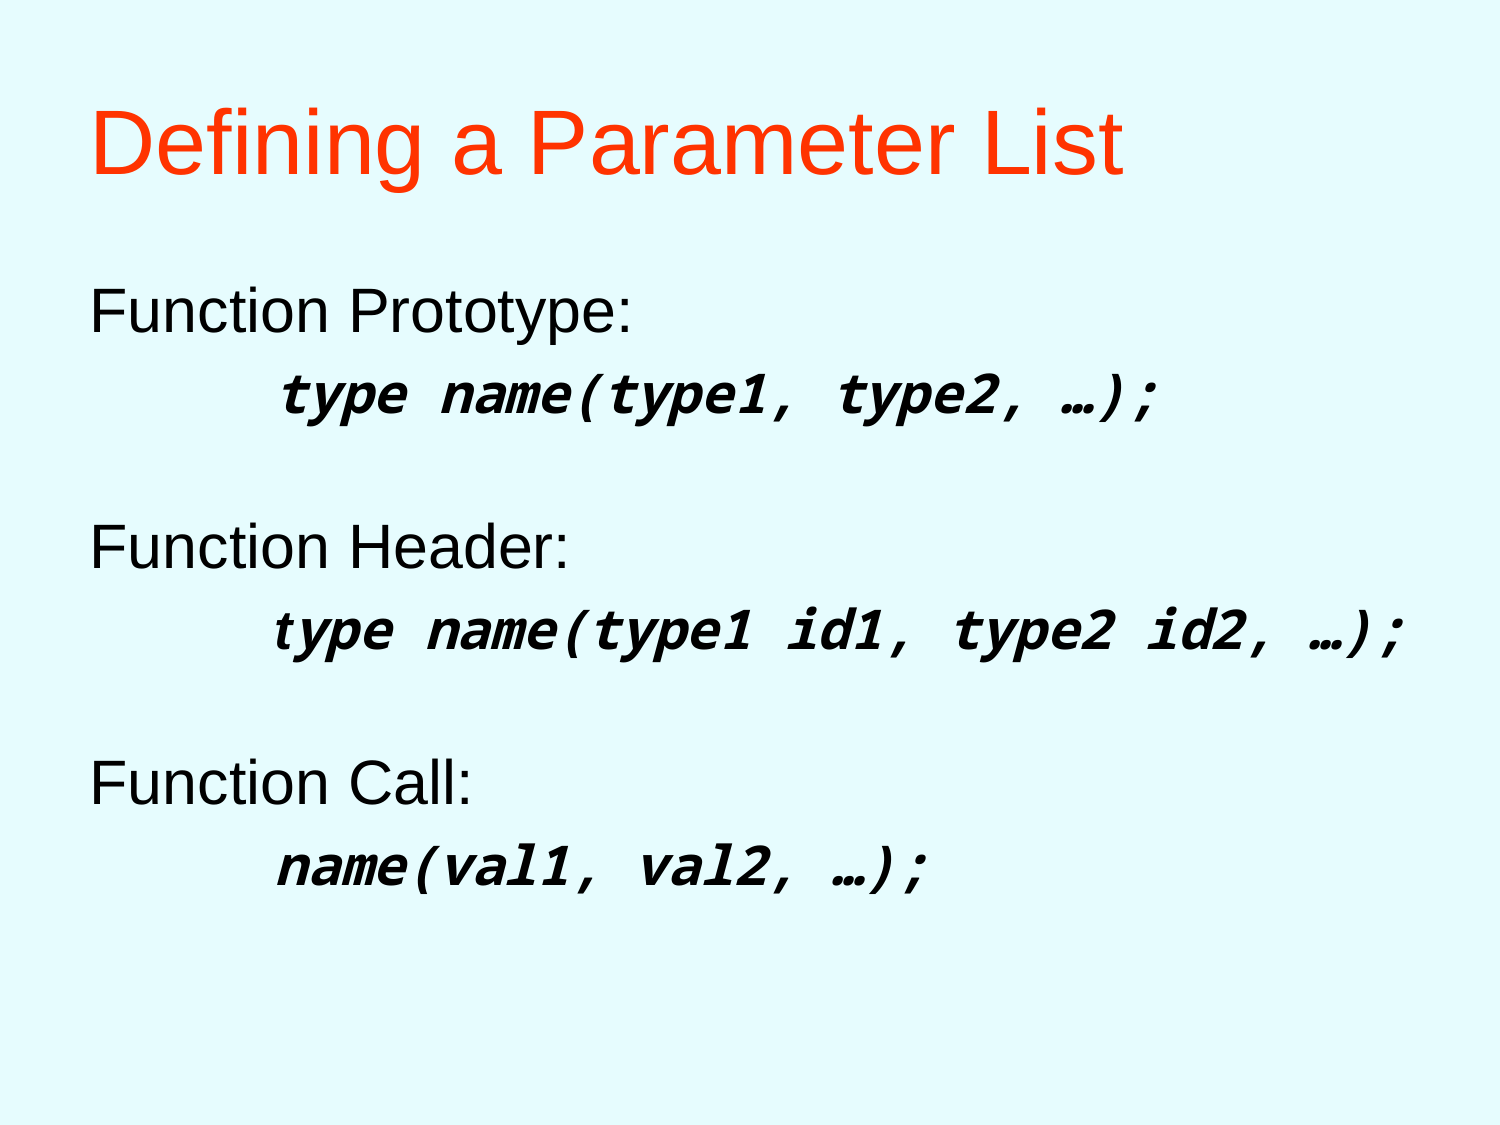

# Defining a Parameter List
Function Prototype:
type name(type1, type2, …);
Function Header:
type name(type1 id1, type2 id2, …);
Function Call:
name(val1, val2, …);